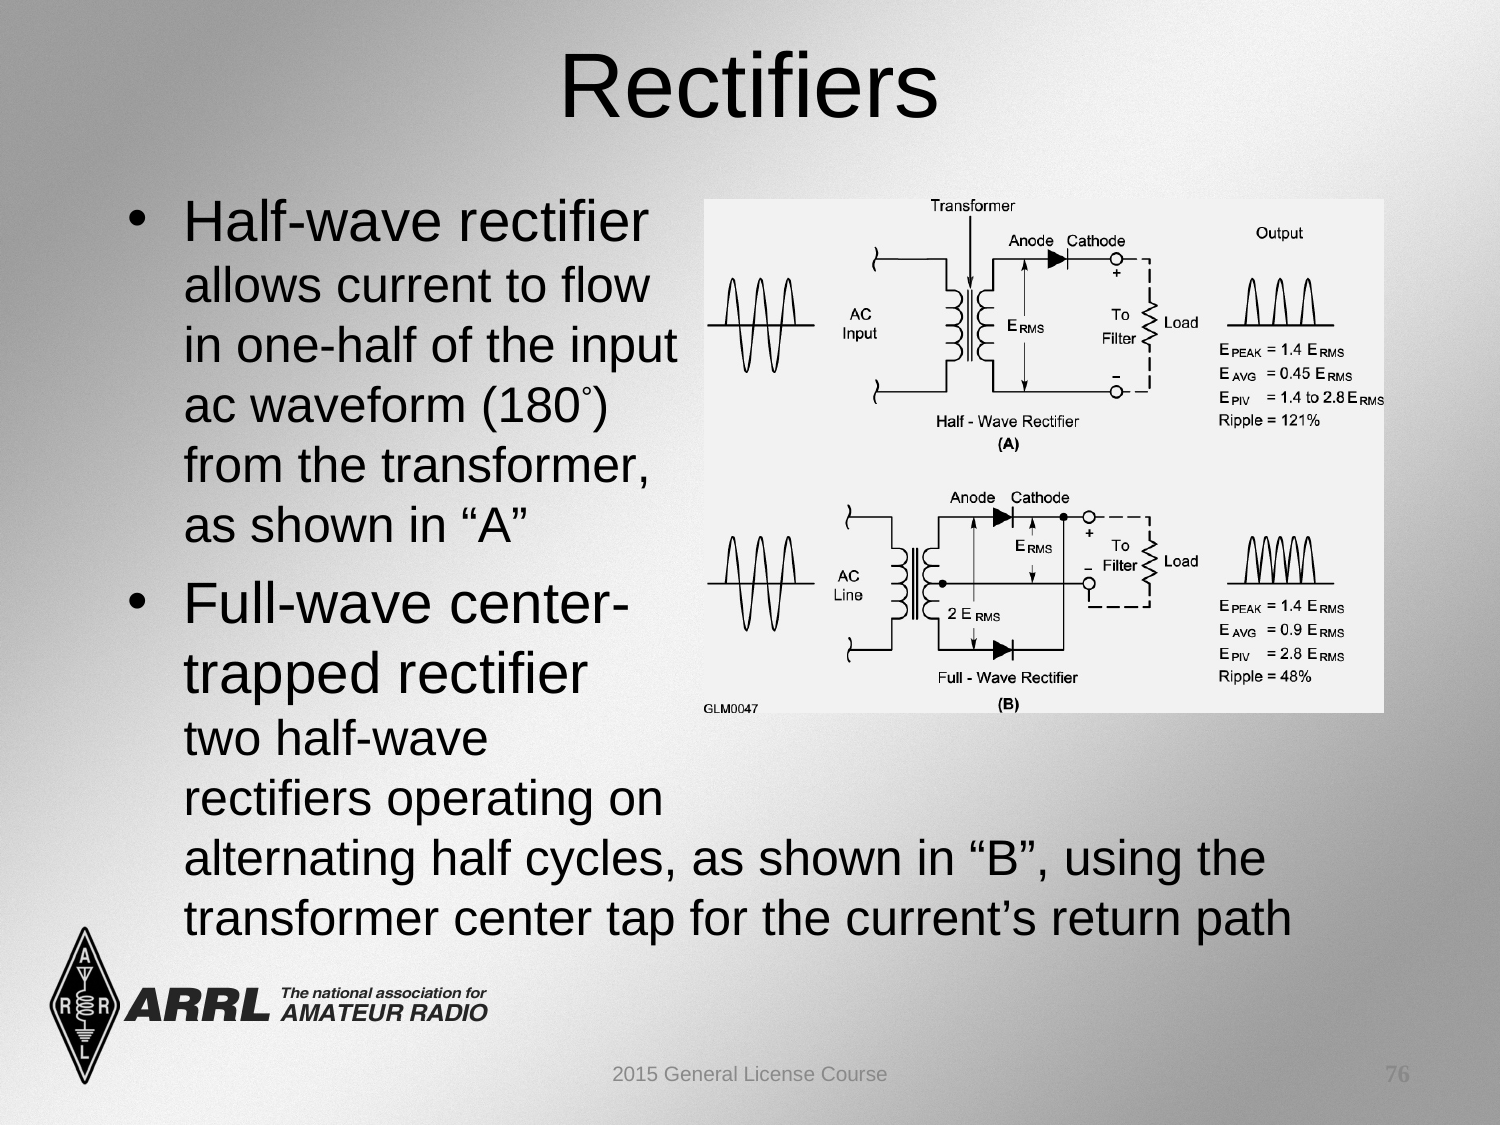

Rectifiers
Half-wave rectifier
allows current to flow
in one-half of the input
ac waveform (180°)
from the transformer,
as shown in “A”
Full-wave center-
trapped rectifier
two half-wave
rectifiers operating on
alternating half cycles, as shown in “B”, using the transformer center tap for the current’s return path
2015 General License Course